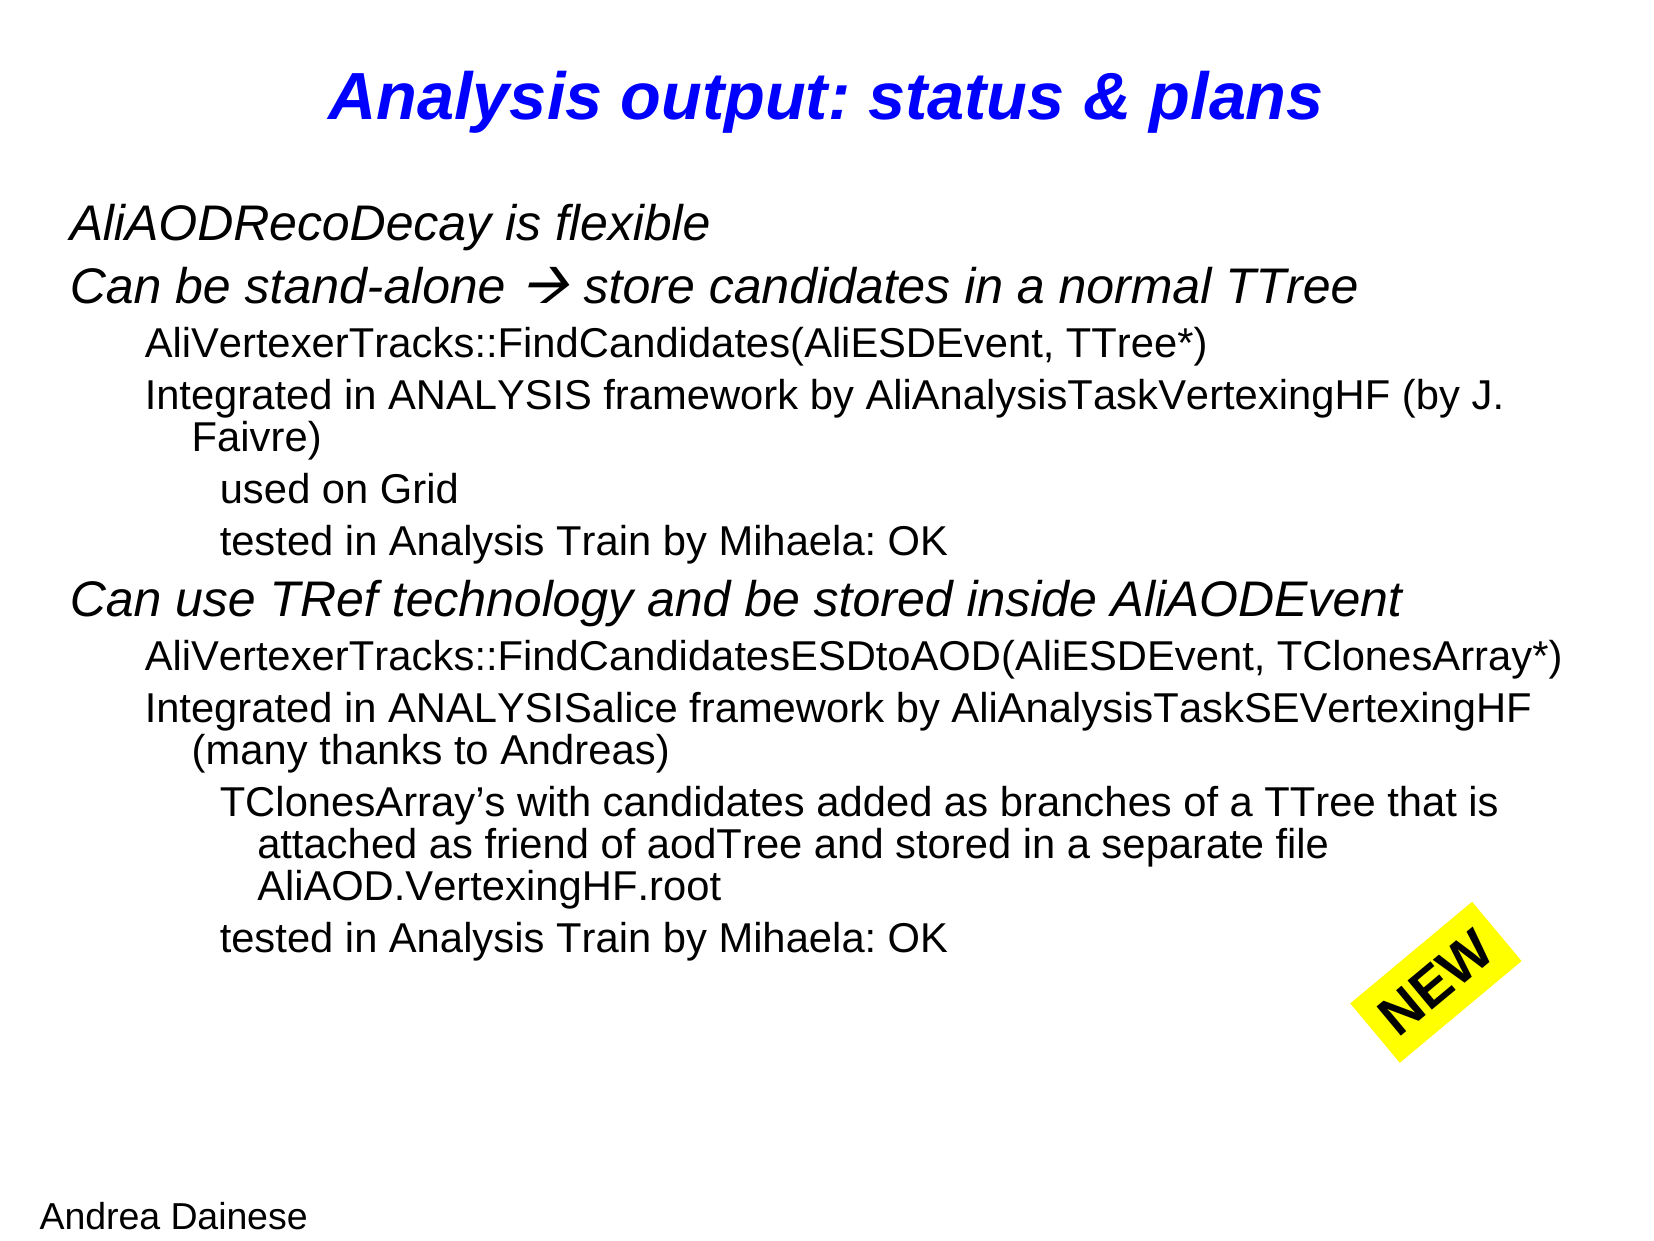

# Analysis output: status & plans
AliAODRecoDecay is flexible
Can be stand-alone  store candidates in a normal TTree
AliVertexerTracks::FindCandidates(AliESDEvent, TTree*)
Integrated in ANALYSIS framework by AliAnalysisTaskVertexingHF (by J. Faivre)
used on Grid
tested in Analysis Train by Mihaela: OK
Can use TRef technology and be stored inside AliAODEvent
AliVertexerTracks::FindCandidatesESDtoAOD(AliESDEvent, TClonesArray*)
Integrated in ANALYSISalice framework by AliAnalysisTaskSEVertexingHF (many thanks to Andreas)
TClonesArray’s with candidates added as branches of a TTree that is attached as friend of aodTree and stored in a separate file AliAOD.VertexingHF.root
tested in Analysis Train by Mihaela: OK
NEW
Andrea Dainese